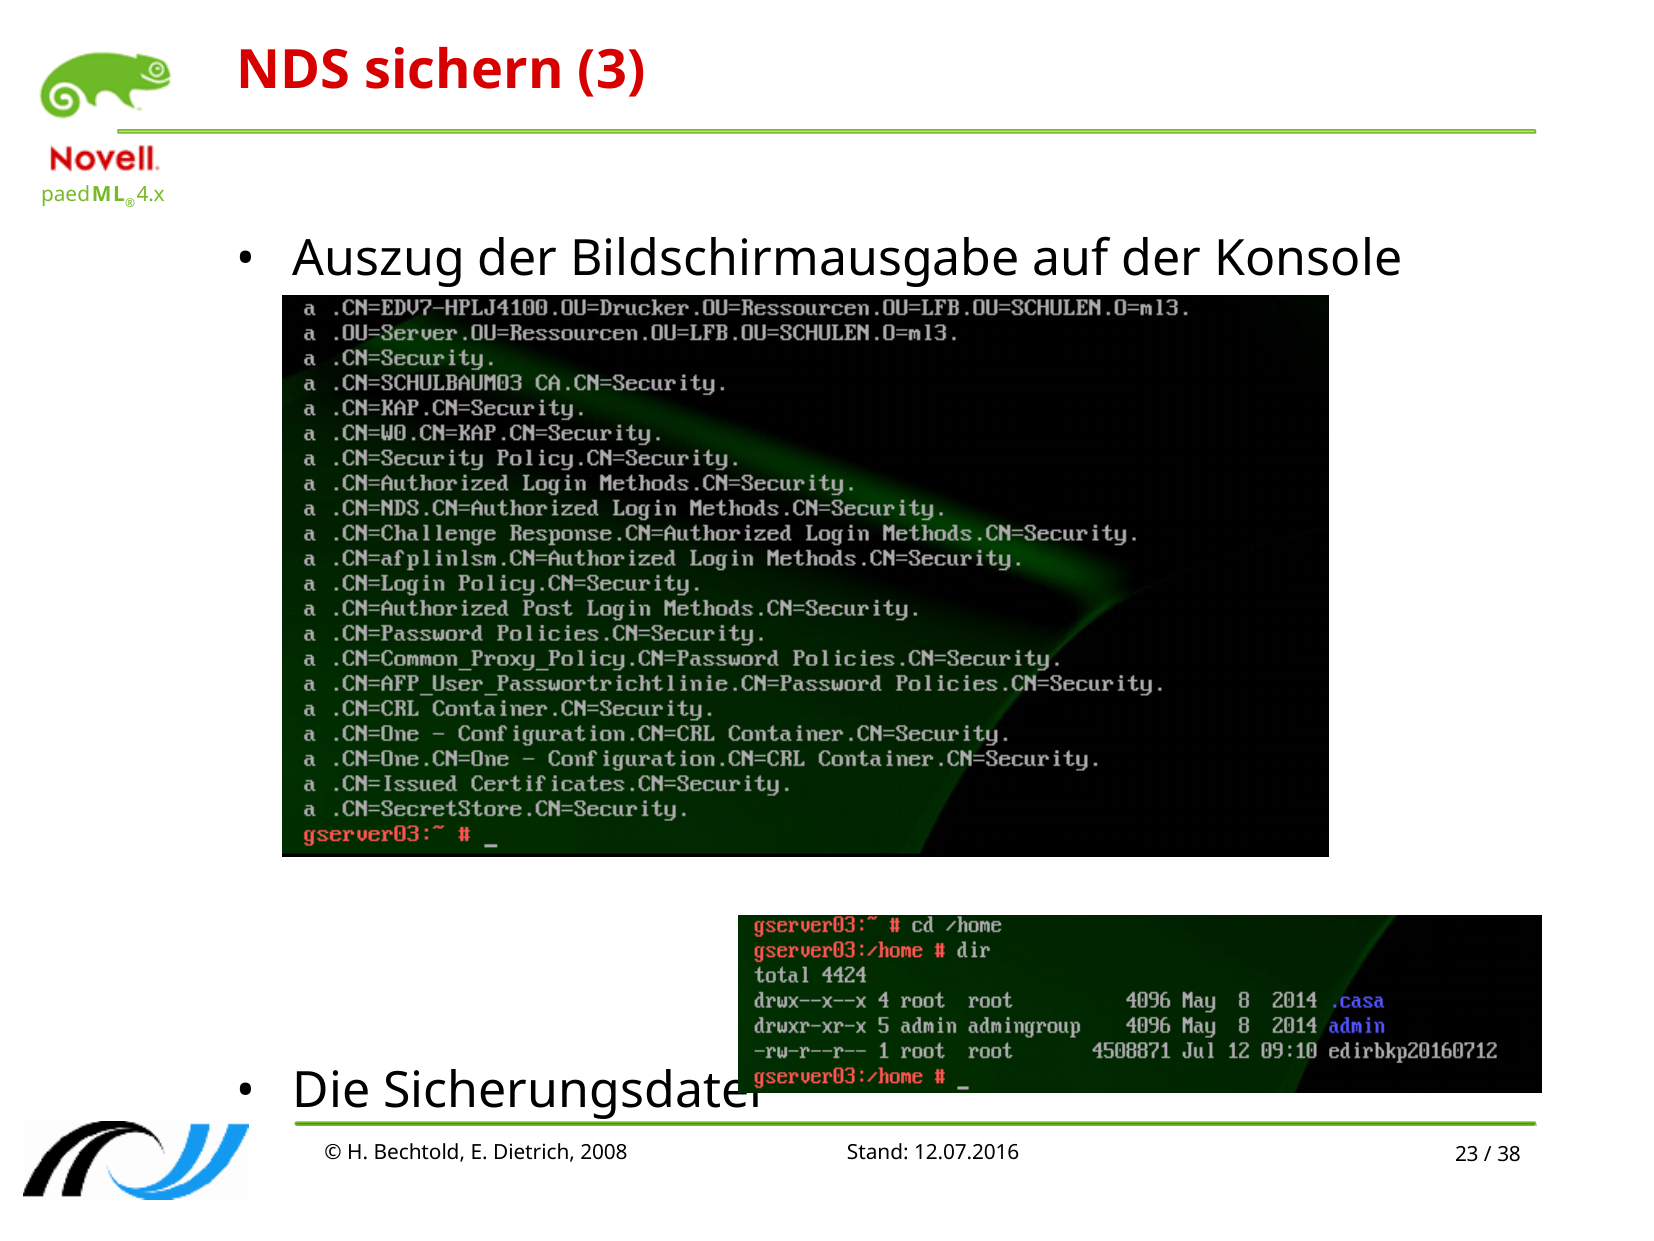

# NDS sichern (3)
Auszug der Bildschirmausgabe auf der Konsole
Die Sicherungsdatei
© H. Bechtold, E. Dietrich, 2008
12.07.2016
23